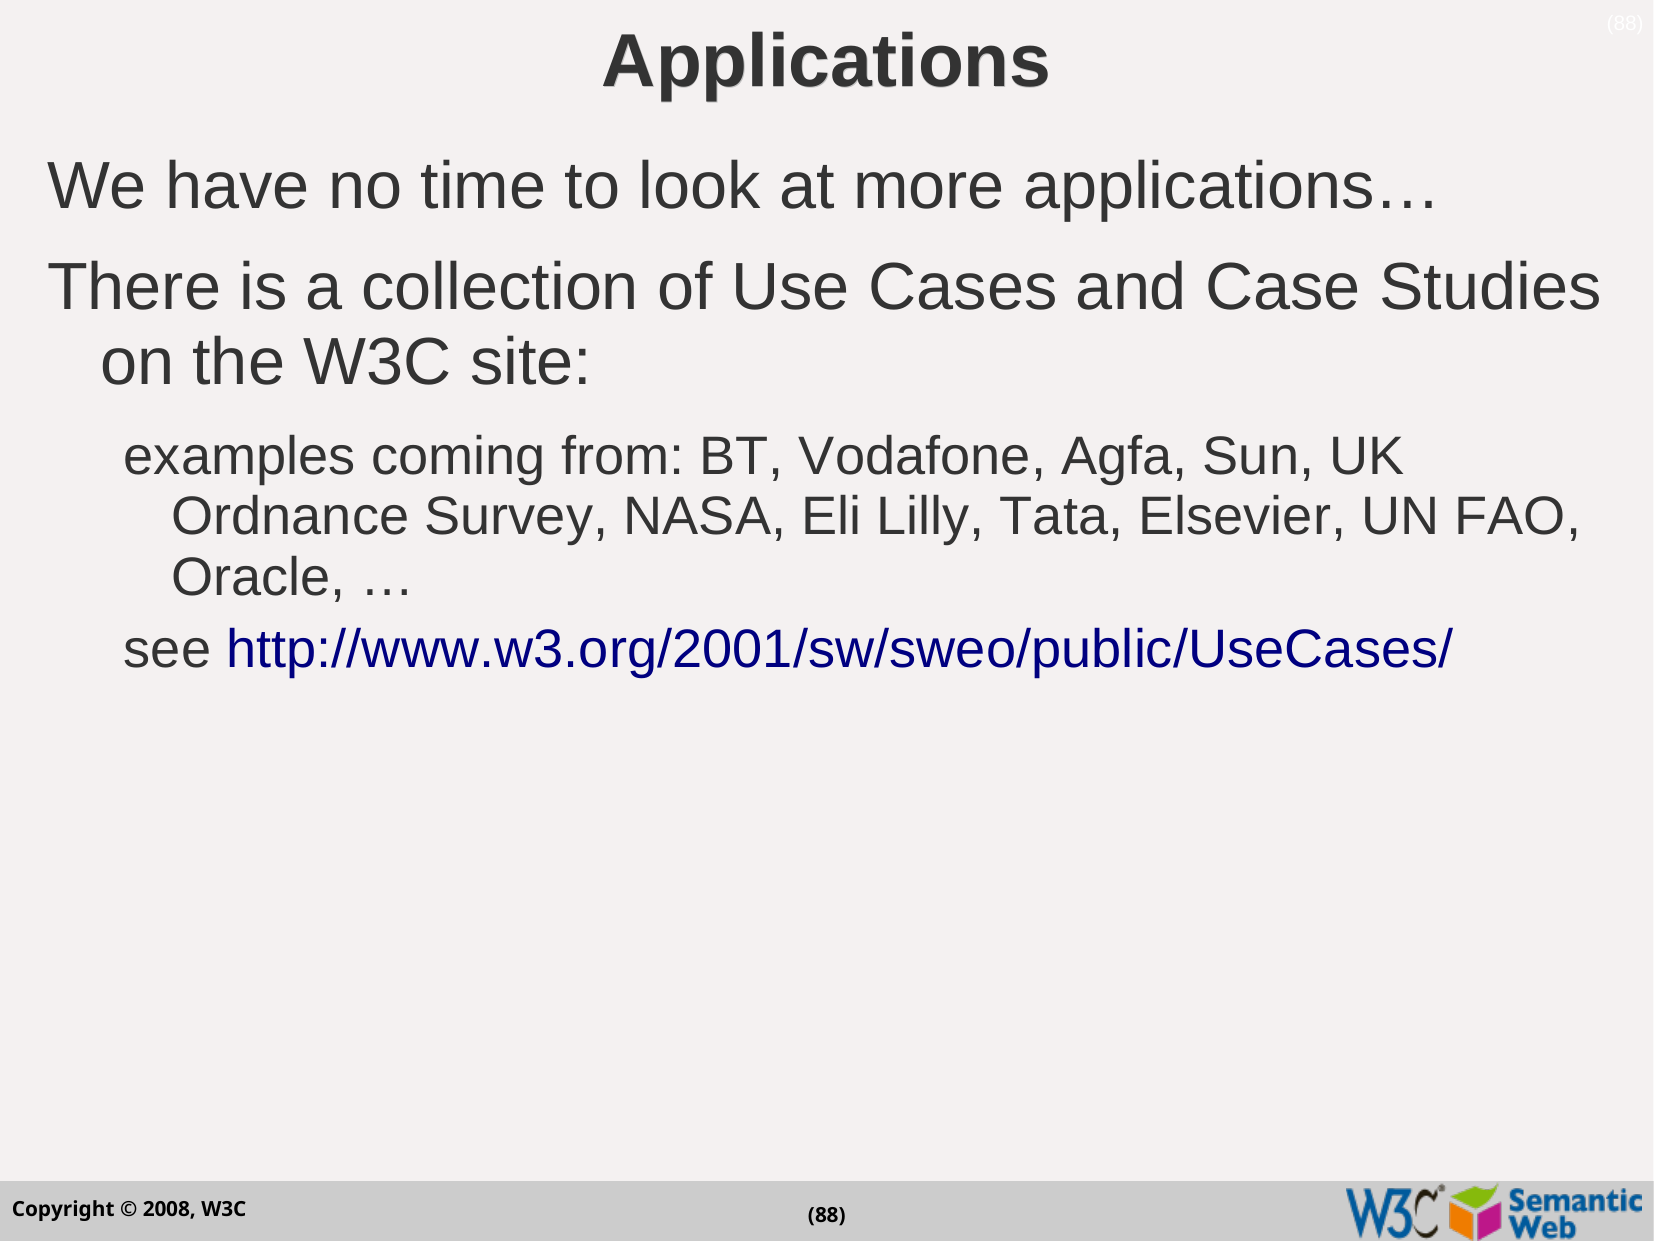

# Applications
We have no time to look at more applications…
There is a collection of Use Cases and Case Studies on the W3C site:
examples coming from: BT, Vodafone, Agfa, Sun, UK Ordnance Survey, NASA, Eli Lilly, Tata, Elsevier, UN FAO, Oracle, …
see http://www.w3.org/2001/sw/sweo/public/UseCases/